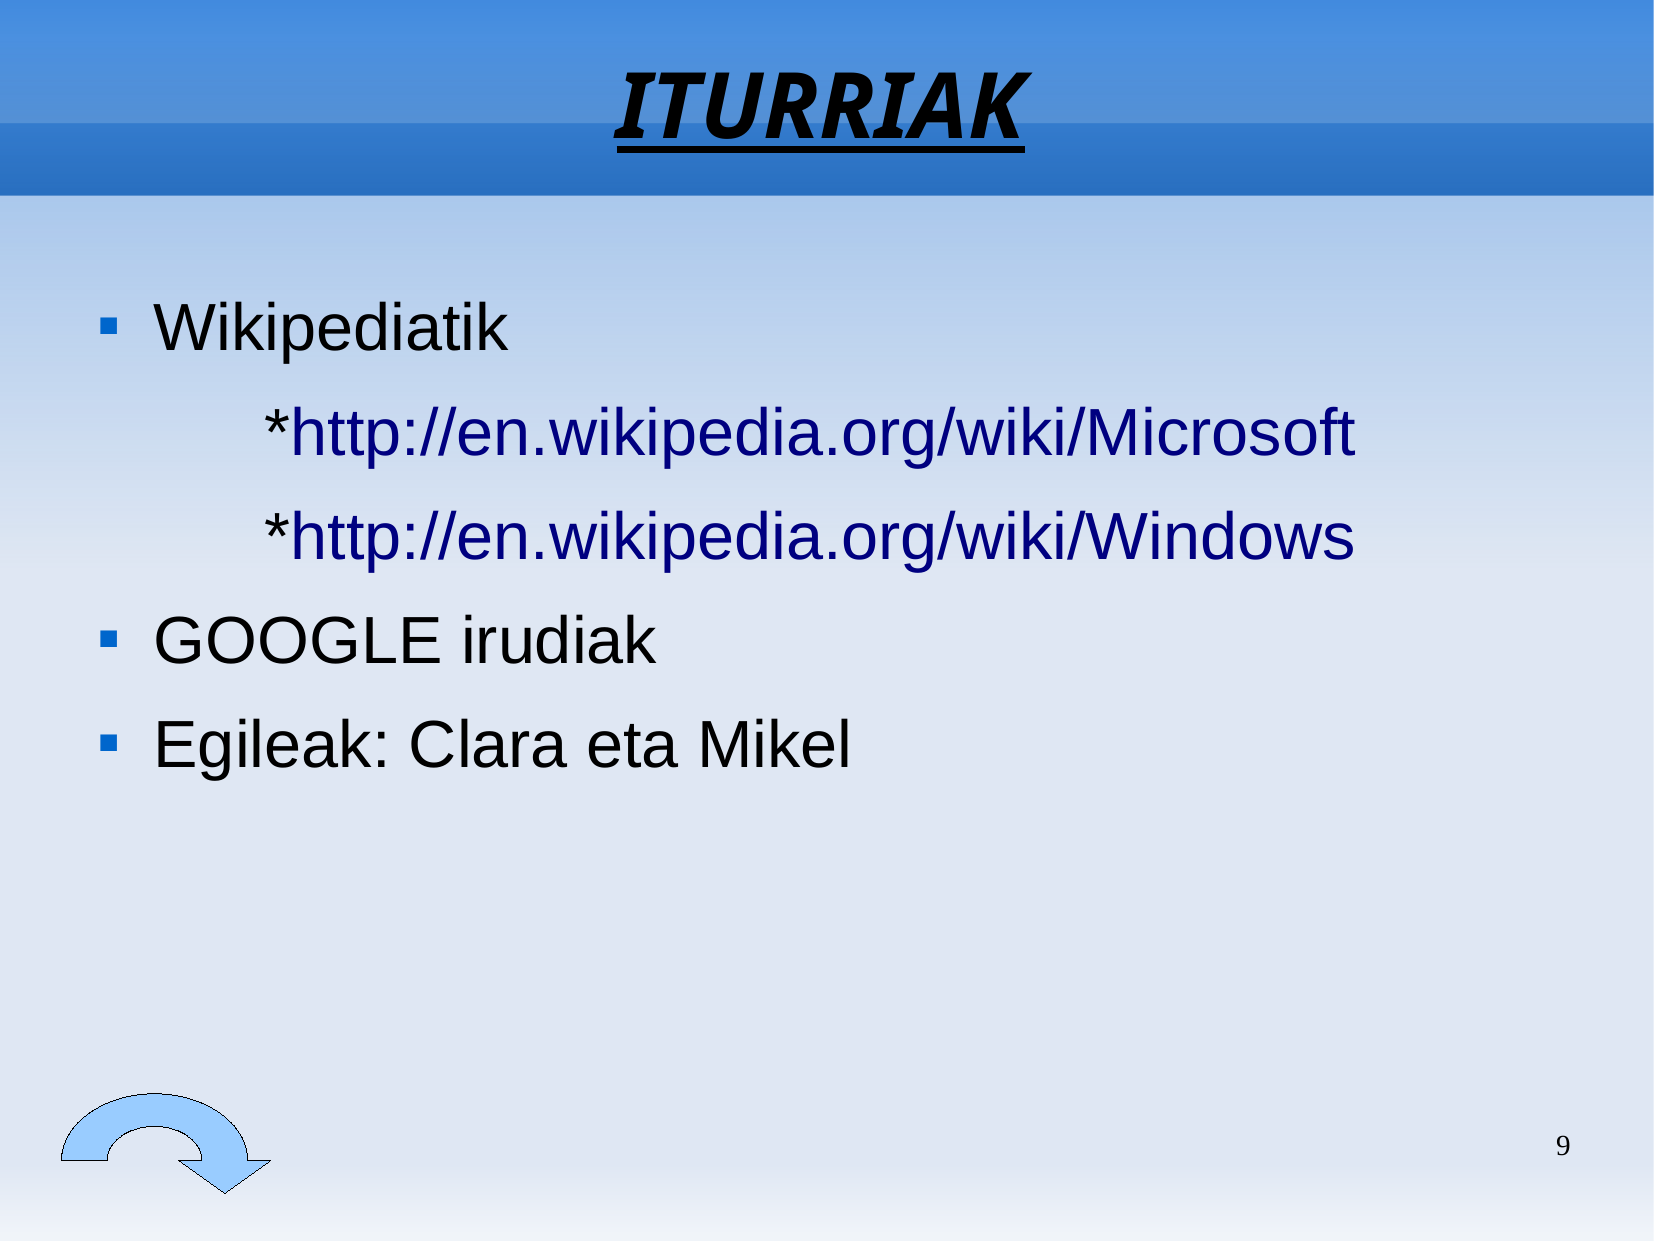

# ITURRIAK
Wikipediatik
 *http://en.wikipedia.org/wiki/Microsoft
 *http://en.wikipedia.org/wiki/Windows
GOOGLE irudiak
Egileak: Clara eta Mikel
9